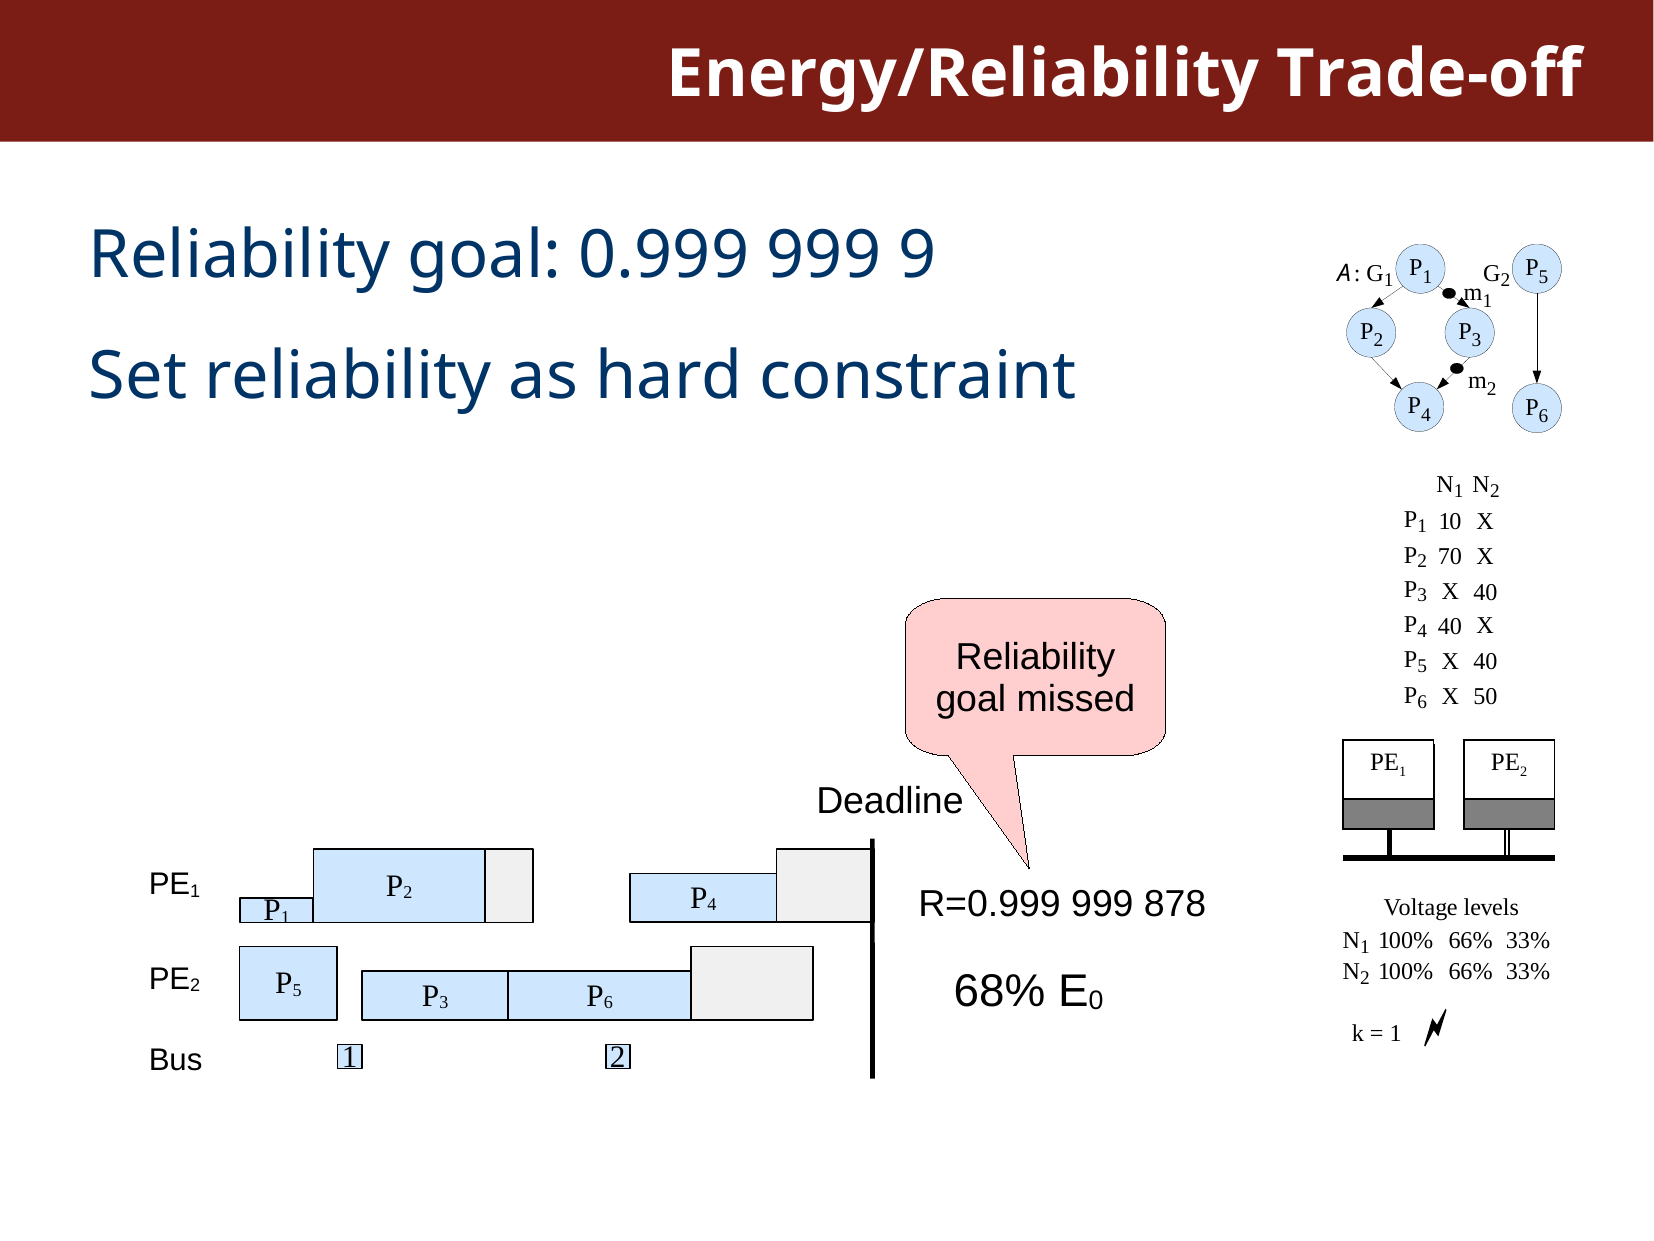

# Energy/Reliability Trade-off
Reliability goal: 0.999 999 9
Set reliability as hard constraint
Reliability goal missed
PE1
PE2
Deadline
PE1
PE2
Bus
P2
R=0.999 999 878
P4
P1
68% E0
P5
P3
P6
1
2